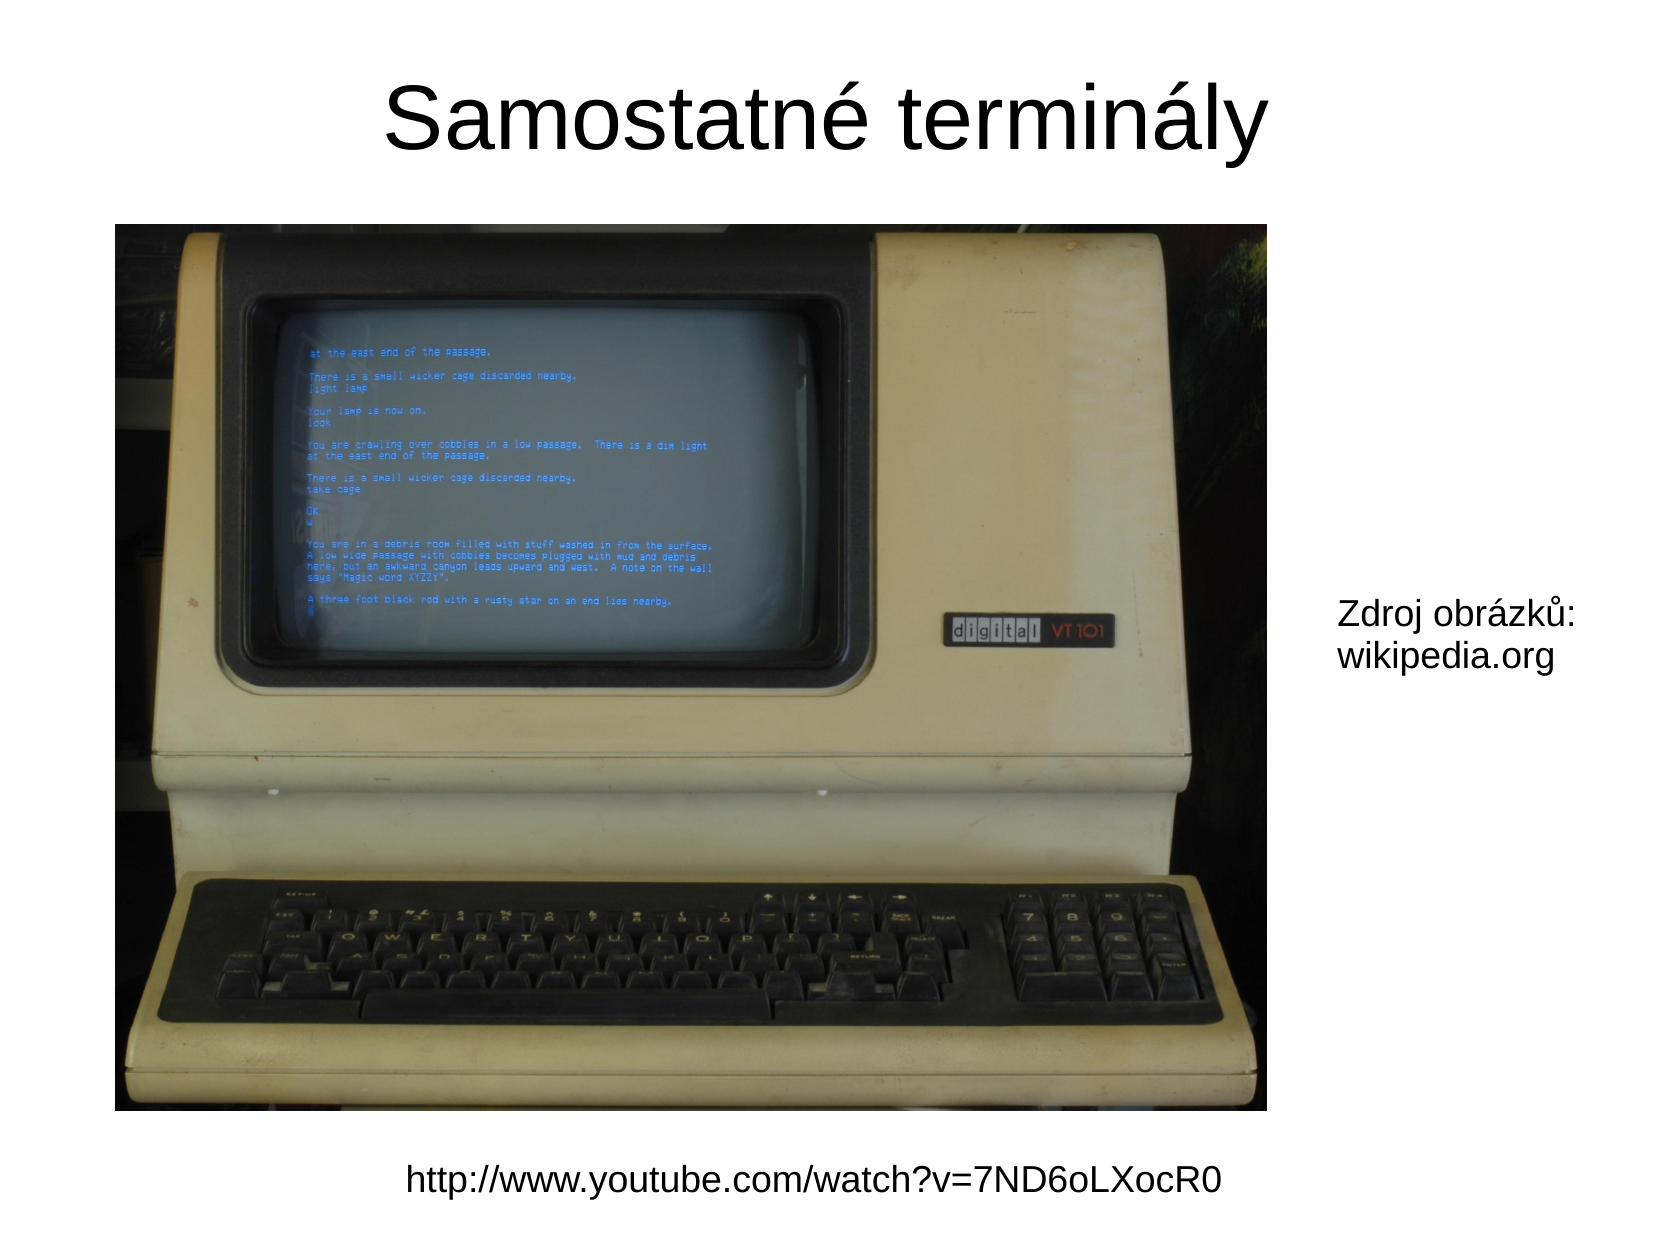

# Samostatné terminály
Zdroj obrázků: wikipedia.org
http://www.youtube.com/watch?v=7ND6oLXocR0